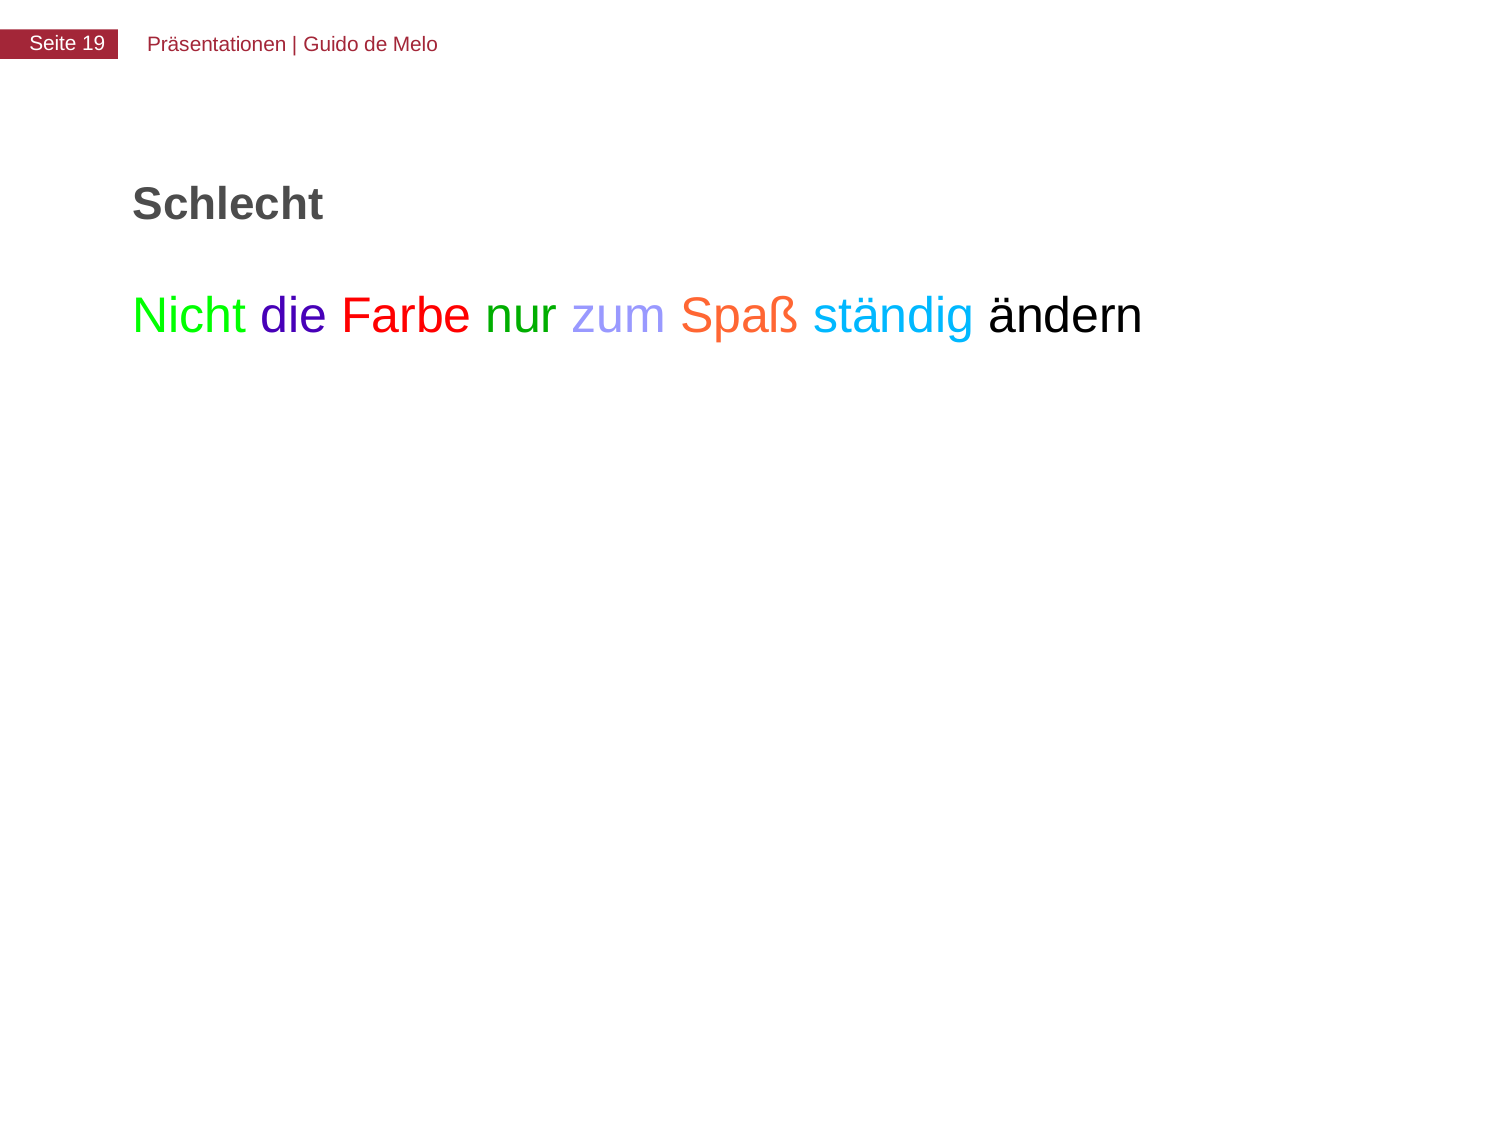

# Schlecht
Nicht die Farbe nur zum Spaß ständig ändern